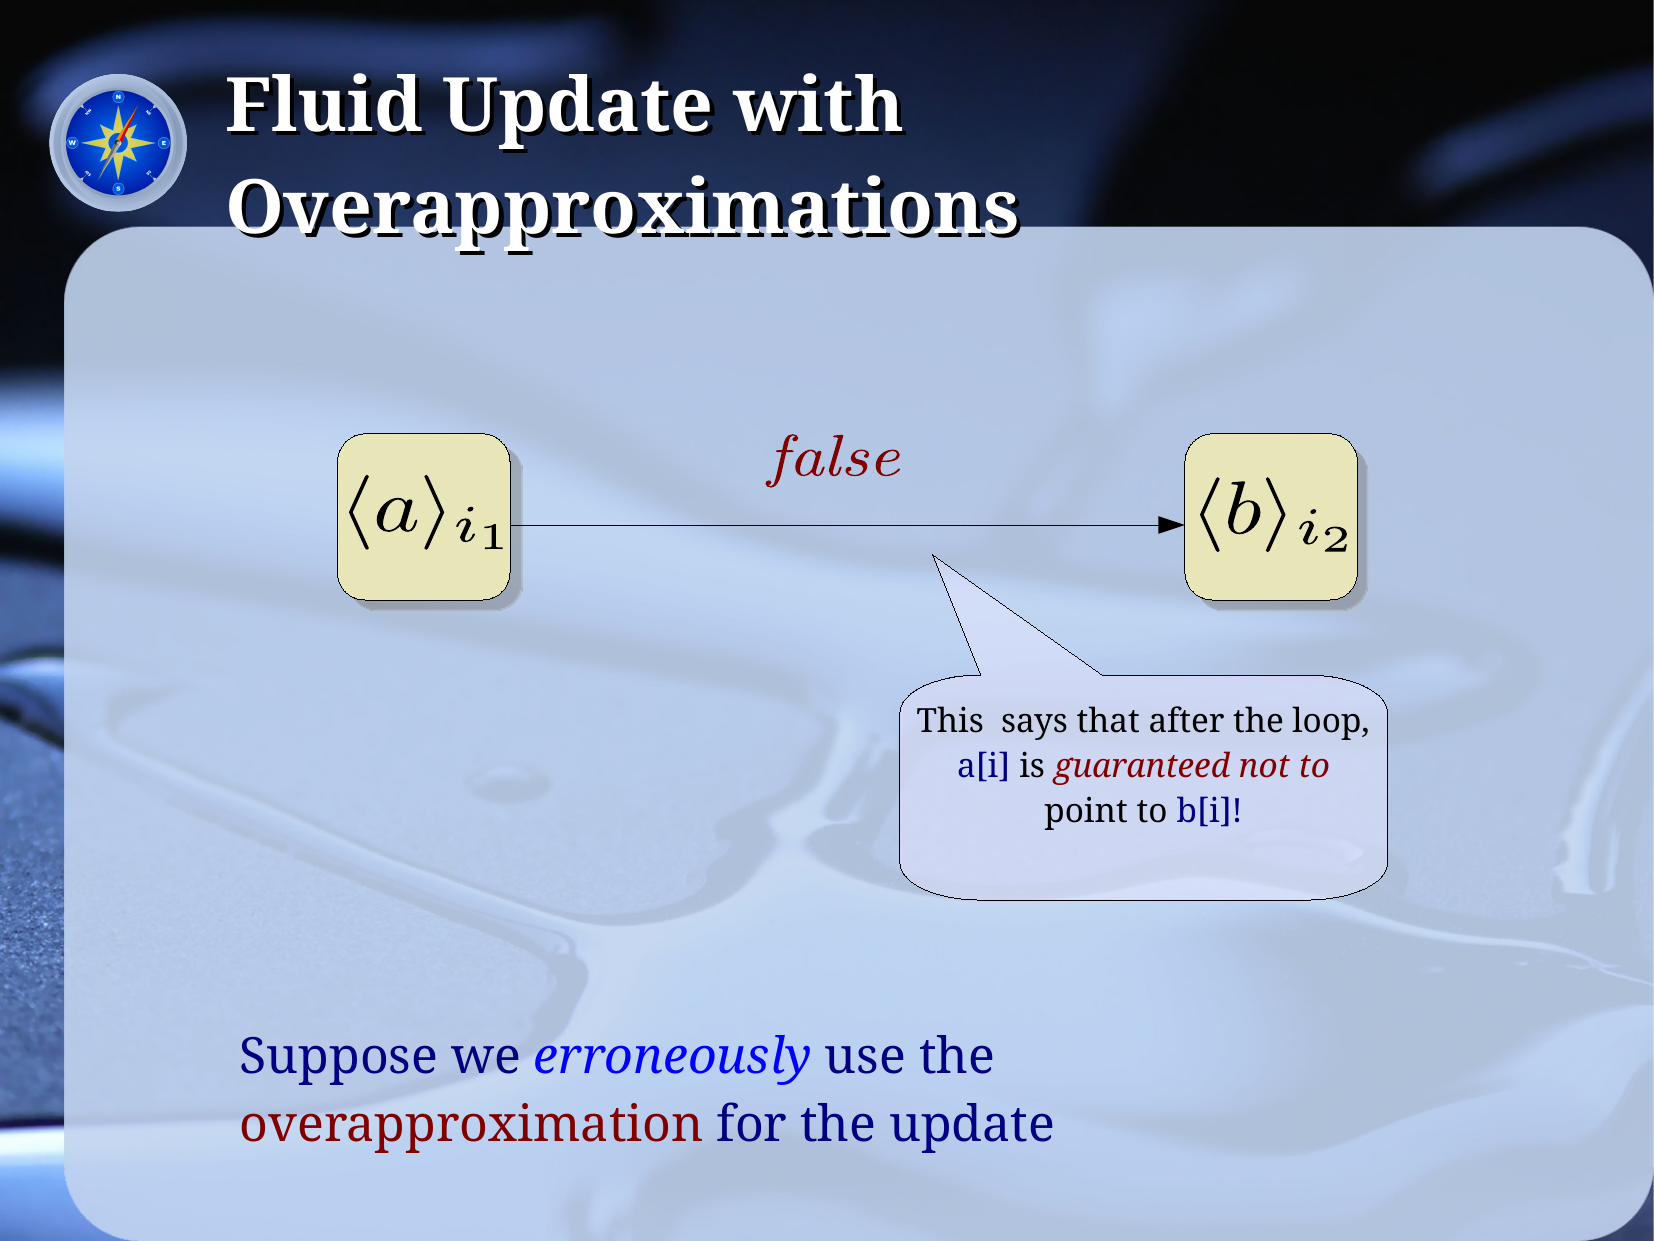

# Fluid Update with Overapproximations
This says that after the loop,
a[i] is guaranteed not to
point to b[i]!
Suppose we erroneously use the overapproximation for the update